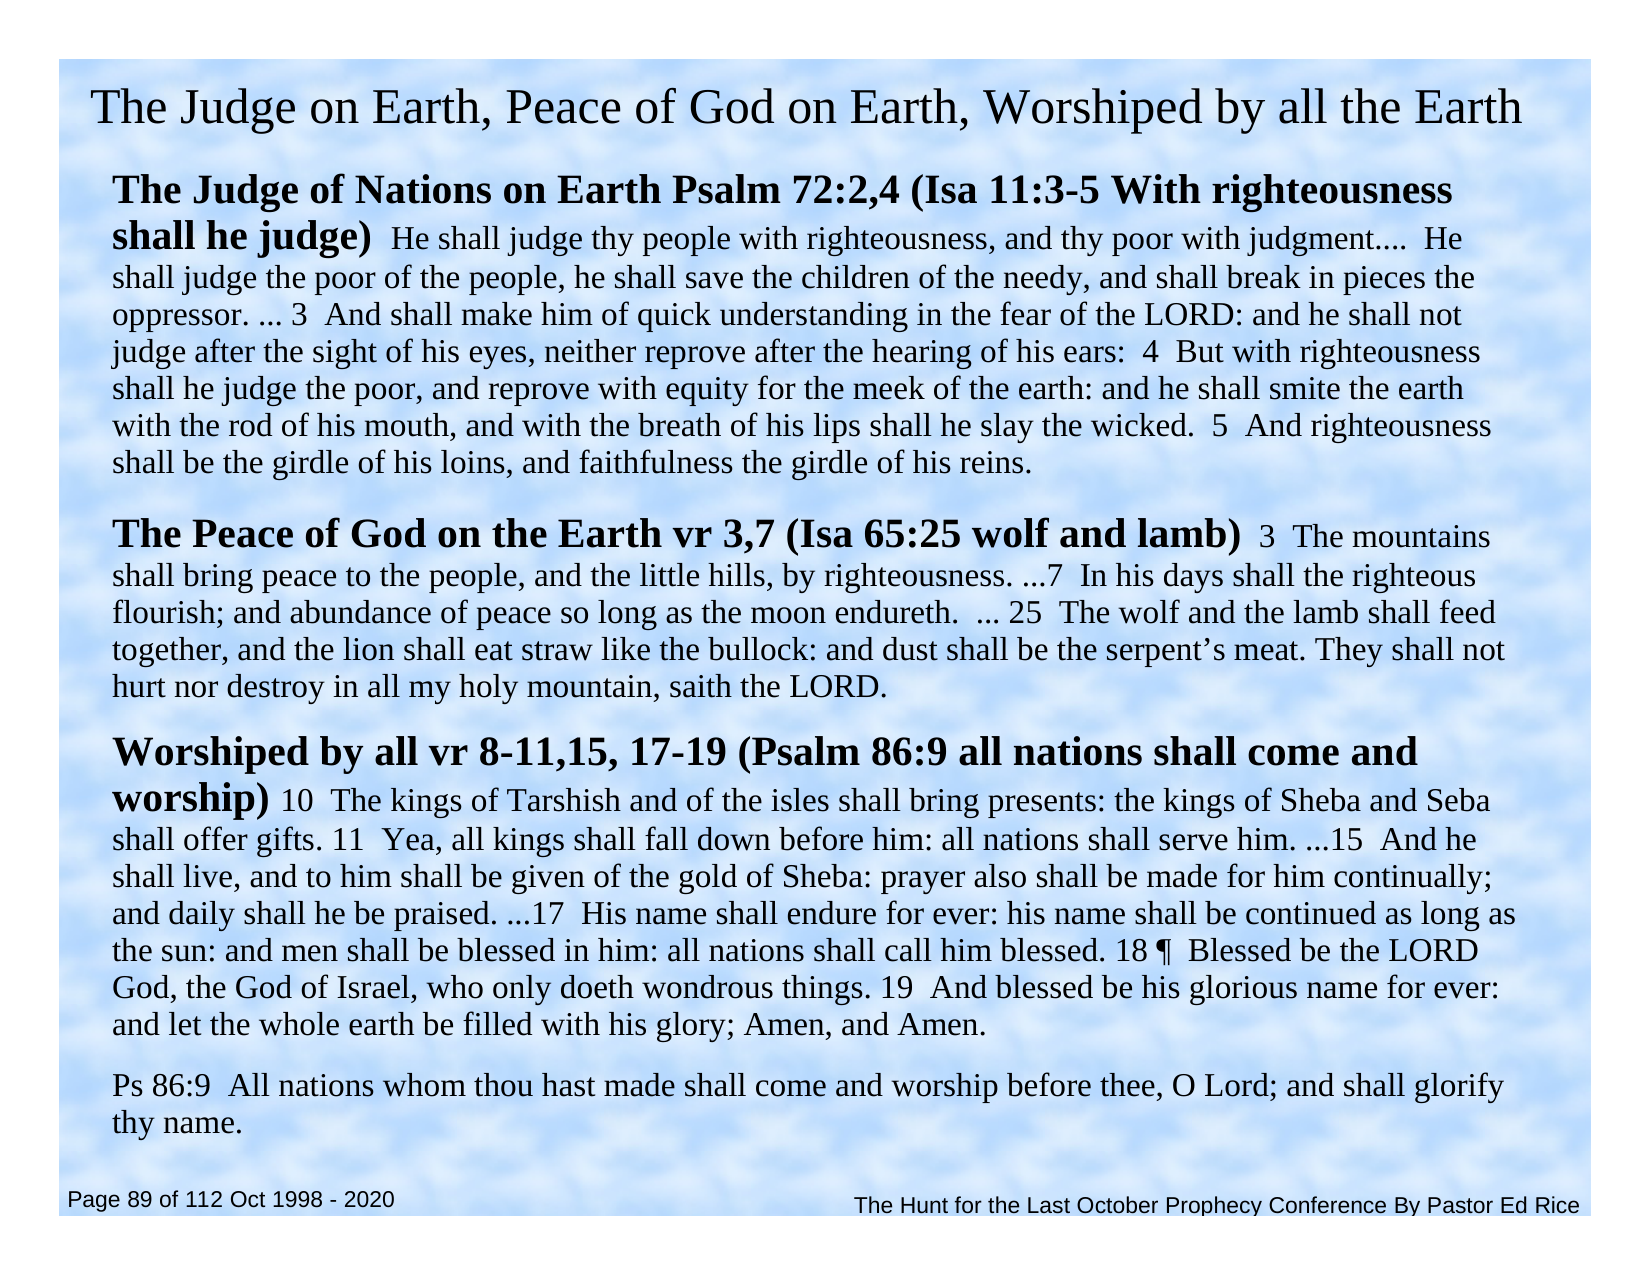

# The Judge on Earth, Peace of God on Earth, Worshiped by all the Earth
The Judge of Nations on Earth Psalm 72:2,4 (Isa 11:3-5 With righteousness shall he judge) He shall judge thy people with righteousness, and thy poor with judgment.... He shall judge the poor of the people, he shall save the children of the needy, and shall break in pieces the oppressor. ... 3 And shall make him of quick understanding in the fear of the LORD: and he shall not judge after the sight of his eyes, neither reprove after the hearing of his ears: 4 But with righteousness shall he judge the poor, and reprove with equity for the meek of the earth: and he shall smite the earth with the rod of his mouth, and with the breath of his lips shall he slay the wicked. 5 And righteousness shall be the girdle of his loins, and faithfulness the girdle of his reins.
The Peace of God on the Earth vr 3,7 (Isa 65:25 wolf and lamb) 3 The mountains shall bring peace to the people, and the little hills, by righteousness. ...7 In his days shall the righteous flourish; and abundance of peace so long as the moon endureth. ... 25 The wolf and the lamb shall feed together, and the lion shall eat straw like the bullock: and dust shall be the serpent’s meat. They shall not hurt nor destroy in all my holy mountain, saith the LORD.
Worshiped by all vr 8-11,15, 17-19 (Psalm 86:9 all nations shall come and worship) 10 The kings of Tarshish and of the isles shall bring presents: the kings of Sheba and Seba shall offer gifts. 11 Yea, all kings shall fall down before him: all nations shall serve him. ...15 And he shall live, and to him shall be given of the gold of Sheba: prayer also shall be made for him continually; and daily shall he be praised. ...17 His name shall endure for ever: his name shall be continued as long as the sun: and men shall be blessed in him: all nations shall call him blessed. 18 ¶ Blessed be the LORD God, the God of Israel, who only doeth wondrous things. 19 And blessed be his glorious name for ever: and let the whole earth be filled with his glory; Amen, and Amen.
Ps 86:9 All nations whom thou hast made shall come and worship before thee, O Lord; and shall glorify thy name.